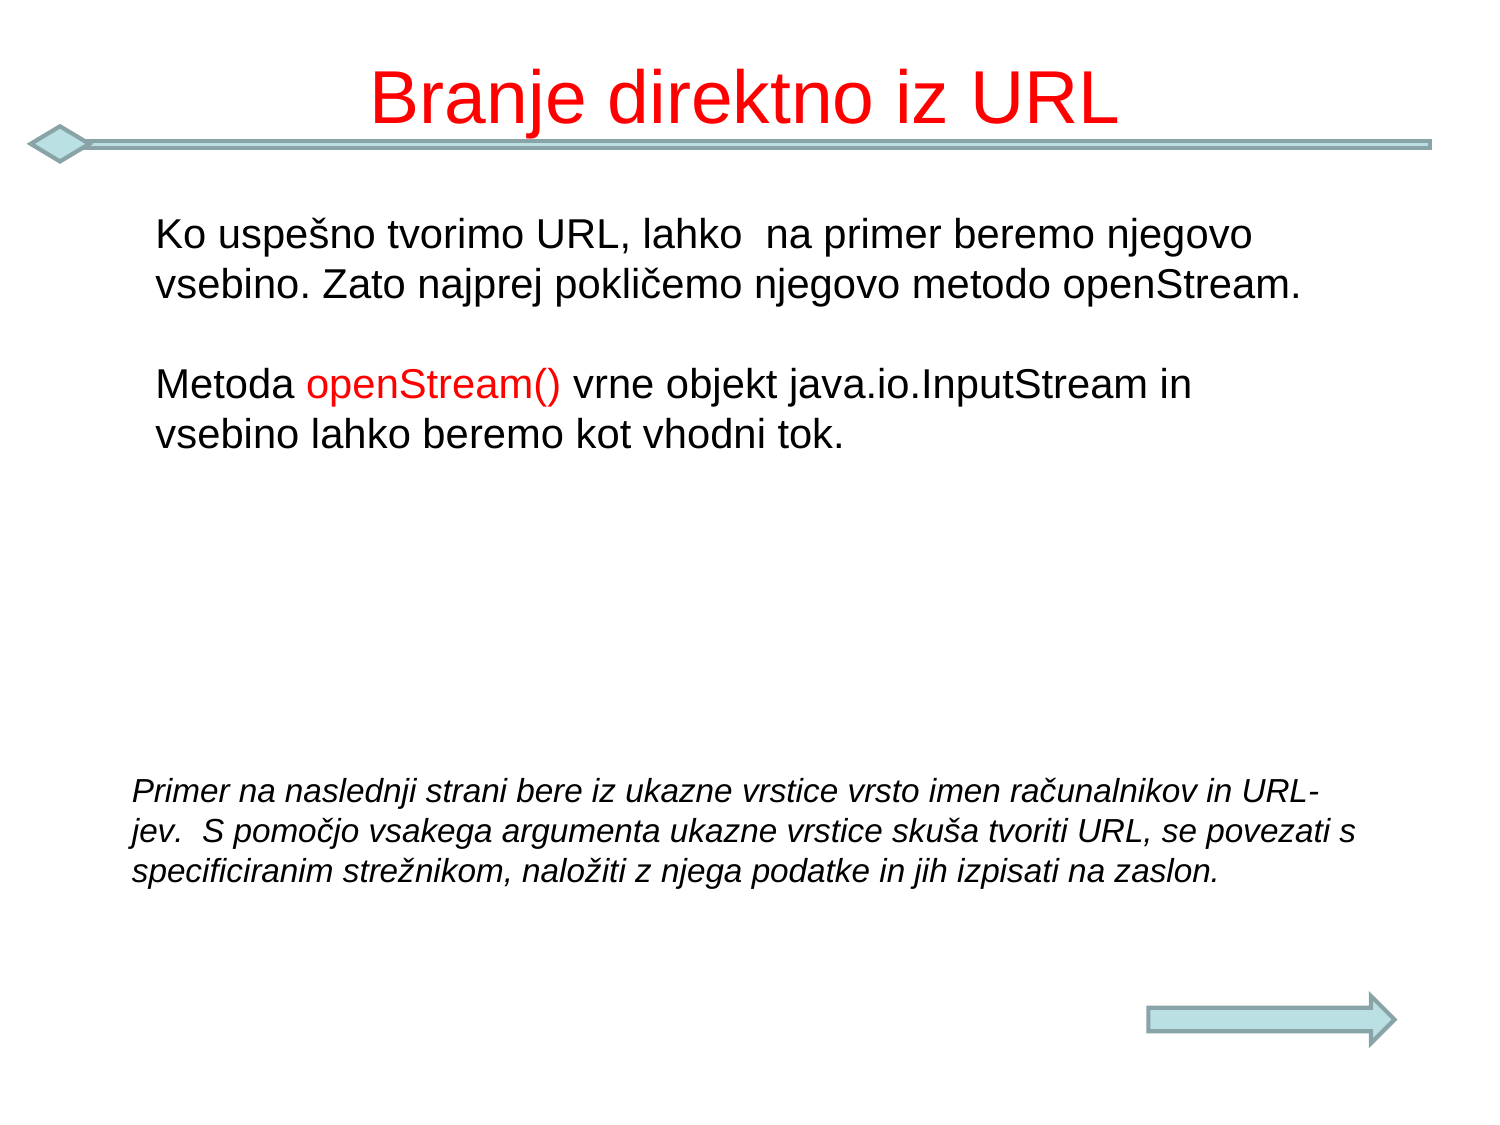

# Branje direktno iz URL
Ko uspešno tvorimo URL, lahko na primer beremo njegovo vsebino. Zato najprej pokličemo njegovo metodo openStream.
Metoda openStream() vrne objekt java.io.InputStream in vsebino lahko beremo kot vhodni tok.
Primer na naslednji strani bere iz ukazne vrstice vrsto imen računalnikov in URL-jev. S pomočjo vsakega argumenta ukazne vrstice skuša tvoriti URL, se povezati s specificiranim strežnikom, naložiti z njega podatke in jih izpisati na zaslon.